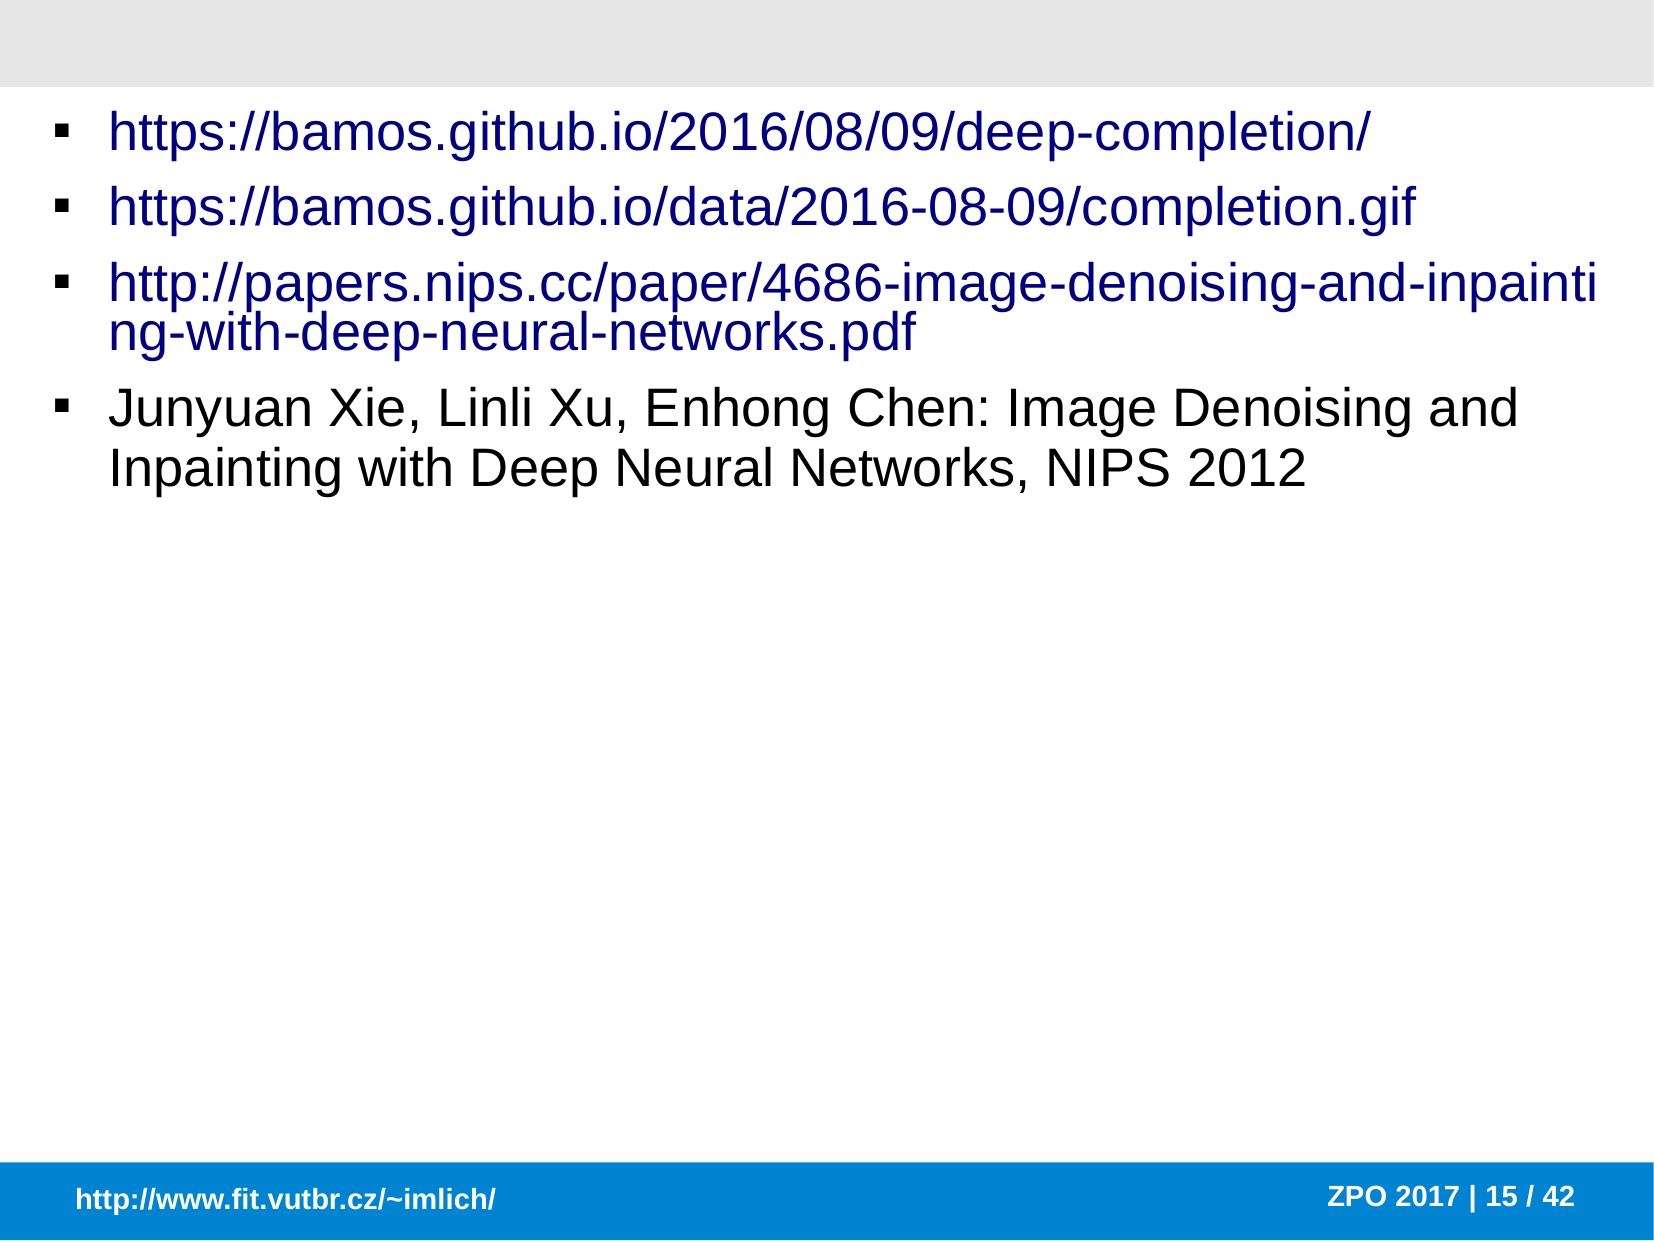

#
https://bamos.github.io/2016/08/09/deep-completion/
https://bamos.github.io/data/2016-08-09/completion.gif
http://papers.nips.cc/paper/4686-image-denoising-and-inpainting-with-deep-neural-networks.pdf
Junyuan Xie, Linli Xu, Enhong Chen: Image Denoising and Inpainting with Deep Neural Networks, NIPS 2012